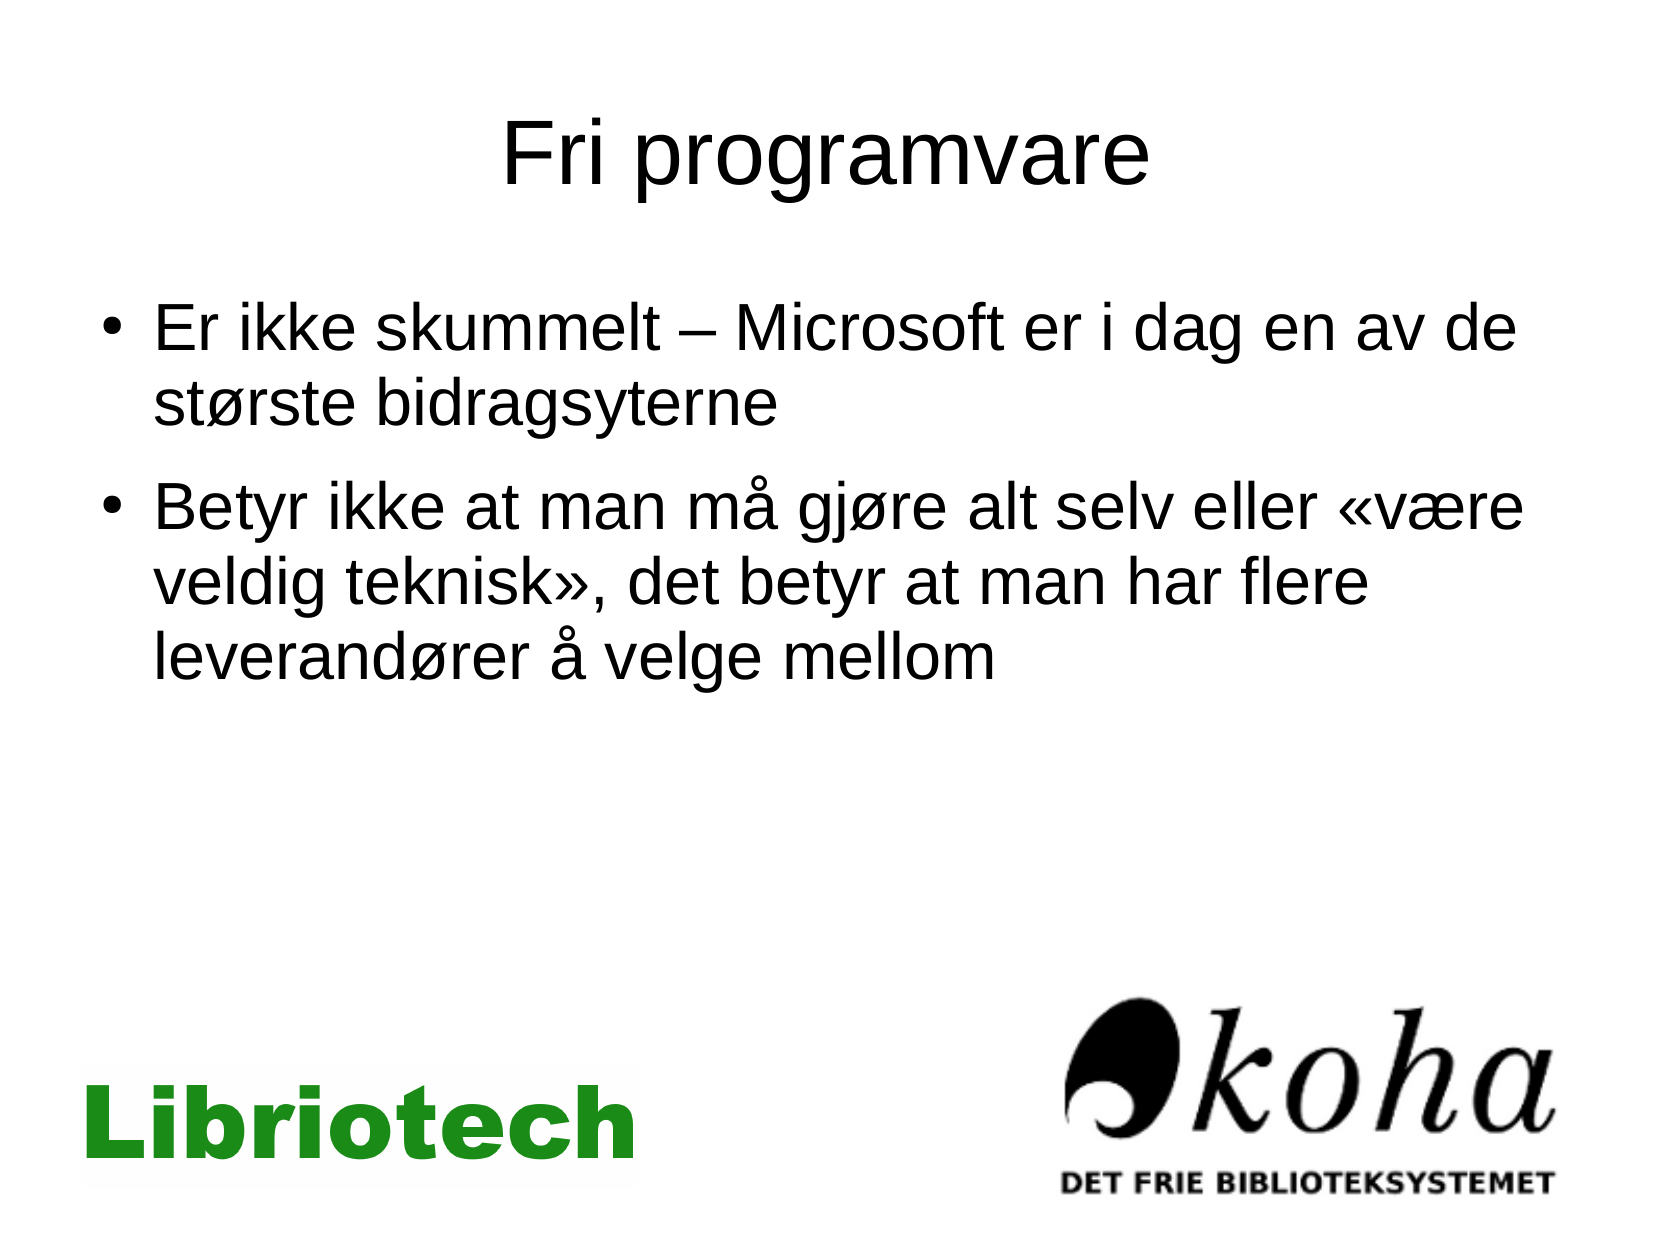

# Fri programvare
Er ikke skummelt – Microsoft er i dag en av de største bidragsyterne
Betyr ikke at man må gjøre alt selv eller «være veldig teknisk», det betyr at man har flere leverandører å velge mellom